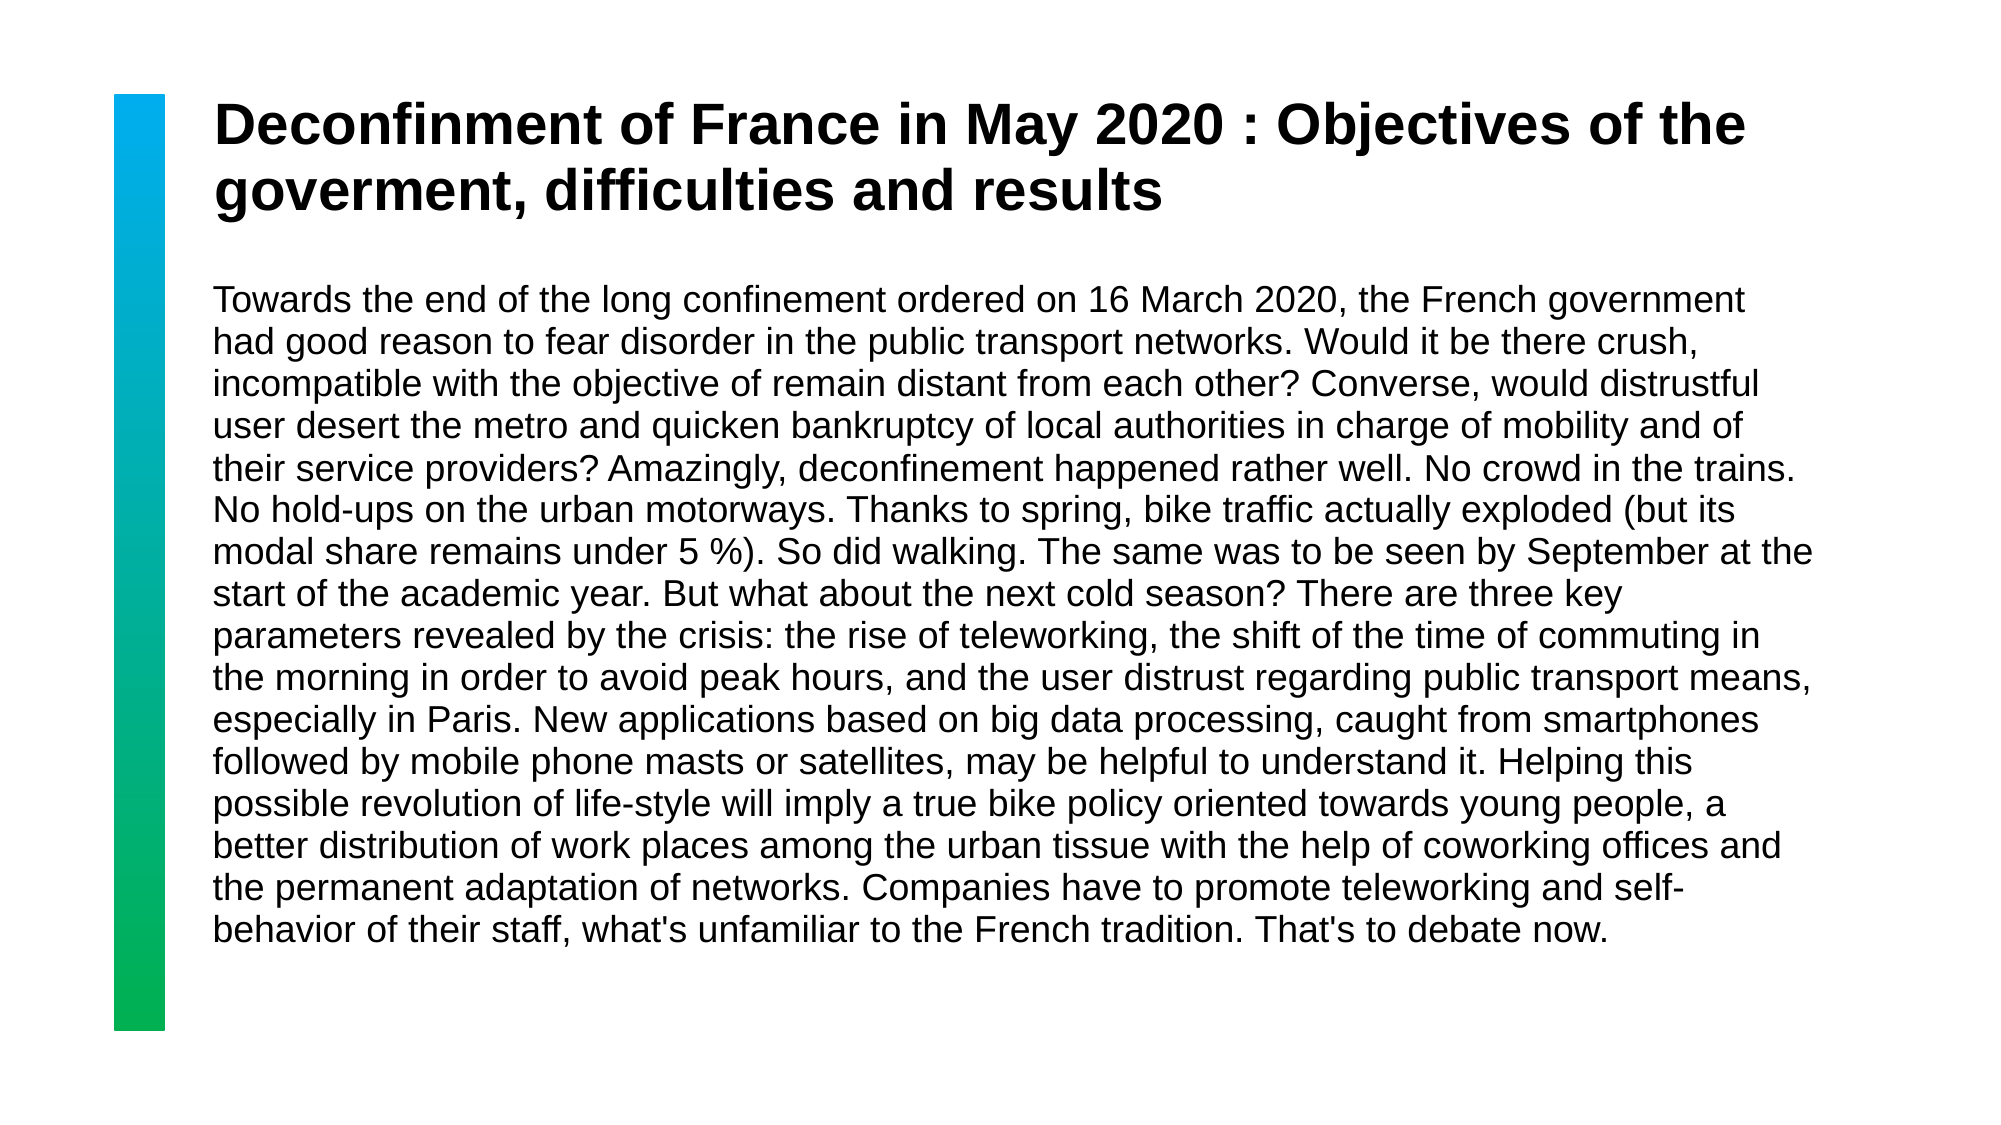

Deconfinment of France in May 2020 : Objectives of the goverment, difficulties and results
Towards the end of the long confinement ordered on 16 March 2020, the French government had good reason to fear disorder in the public transport networks. Would it be there crush, incompatible with the objective of remain distant from each other? Converse, would distrustful user desert the metro and quicken bankruptcy of local authorities in charge of mobility and of their service providers? Amazingly, deconfinement happened rather well. No crowd in the trains. No hold-ups on the urban motorways. Thanks to spring, bike traffic actually exploded (but its modal share remains under 5 %). So did walking. The same was to be seen by September at the start of the academic year. But what about the next cold season? There are three key parameters revealed by the crisis: the rise of teleworking, the shift of the time of commuting in the morning in order to avoid peak hours, and the user distrust regarding public transport means, especially in Paris. New applications based on big data processing, caught from smartphones followed by mobile phone masts or satellites, may be helpful to understand it. Helping this possible revolution of life-style will imply a true bike policy oriented towards young people, a better distribution of work places among the urban tissue with the help of coworking offices and the permanent adaptation of networks. Companies have to promote teleworking and self-behavior of their staff, what's unfamiliar to the French tradition. That's to debate now.